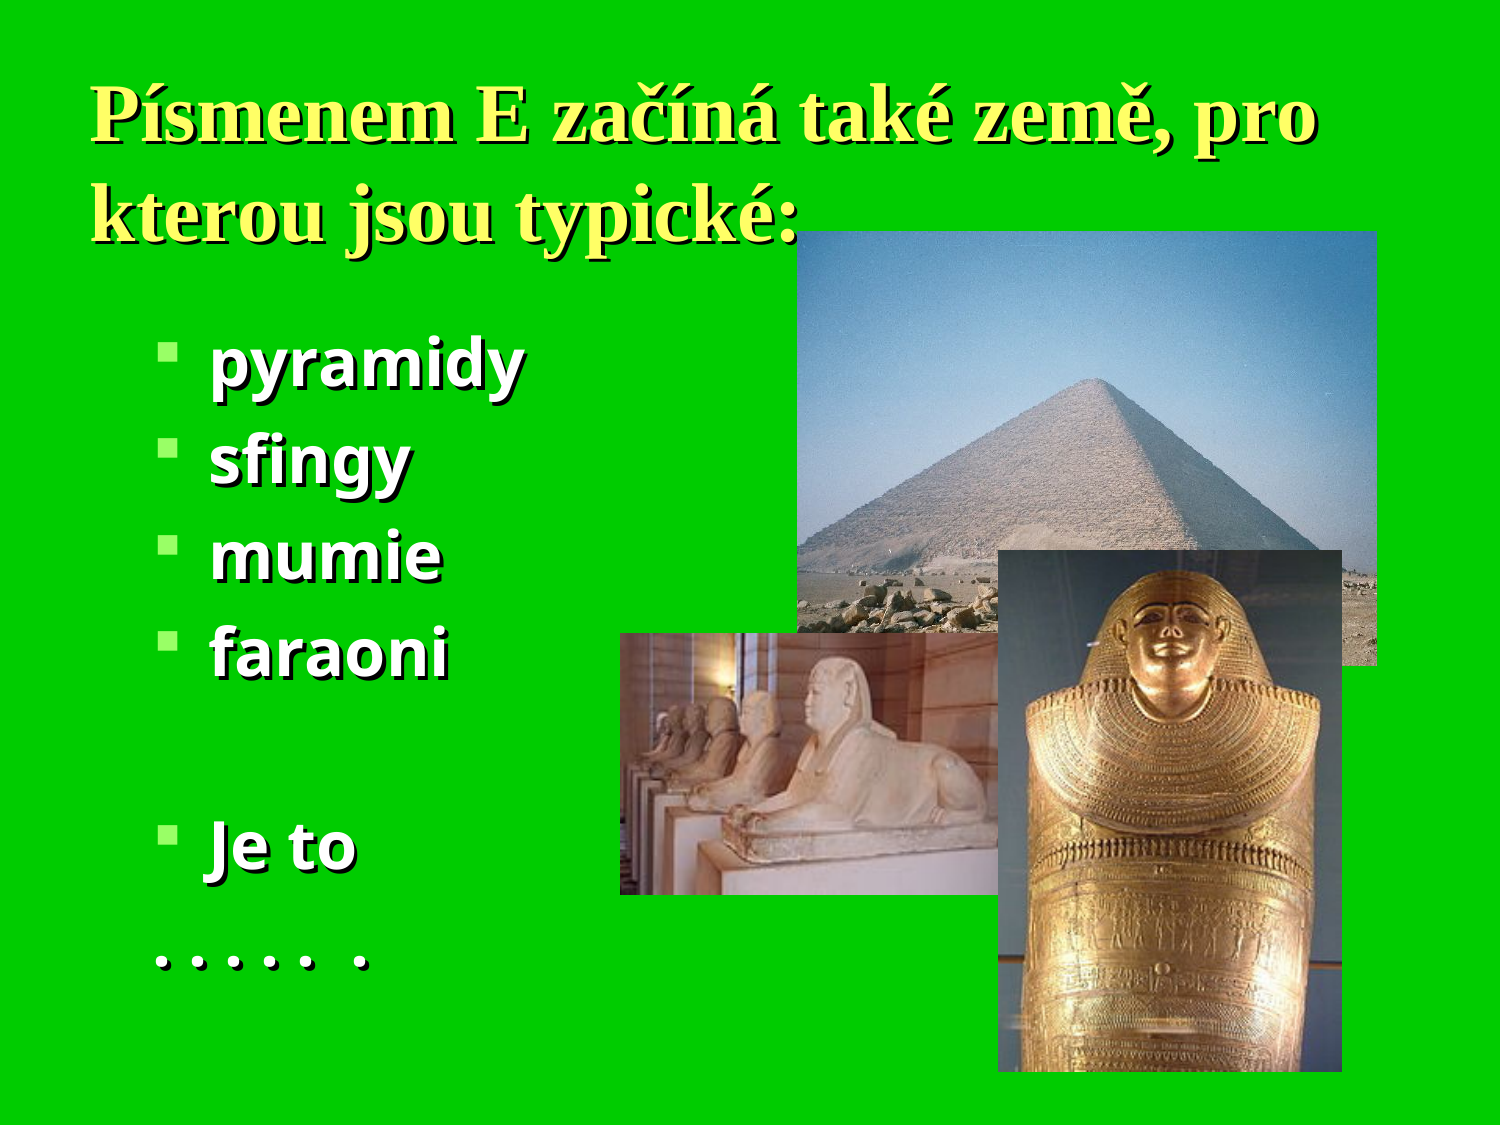

# Písmenem E začíná také země, pro kterou jsou typické:
pyramidy
sfingy
mumie
faraoni
Je to
. . . . . .